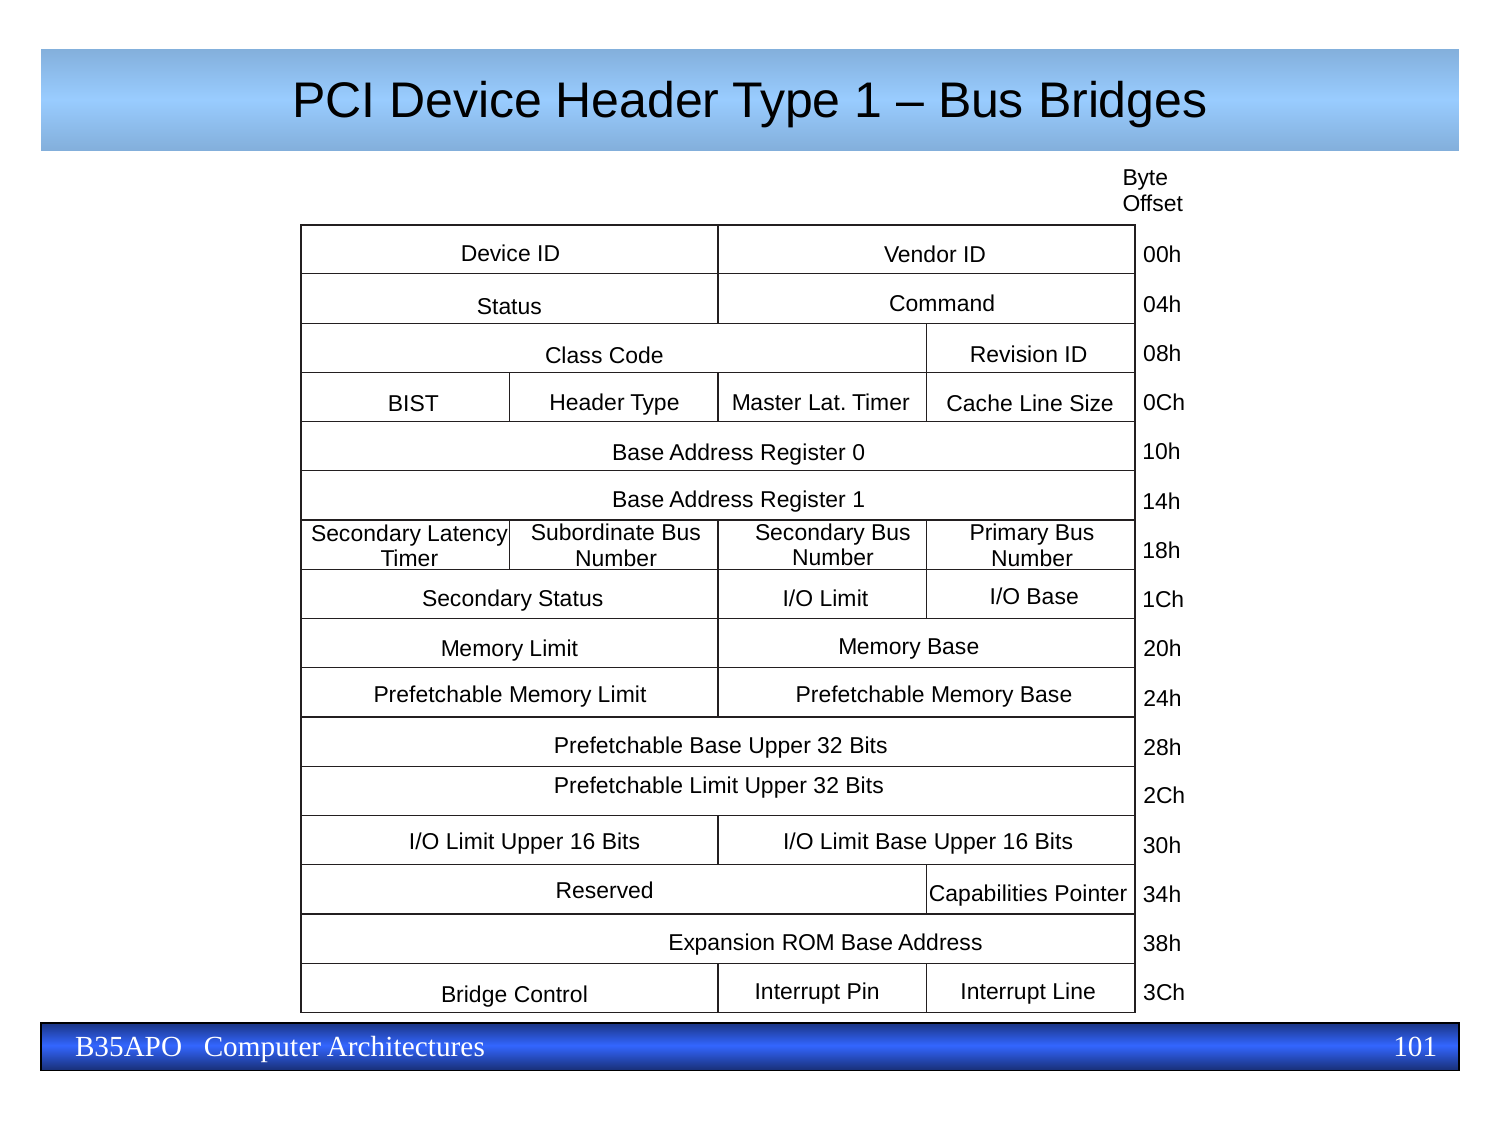

# PCI Device Header Type 1 – Bus Bridges
B35APO Computer Architectures
101